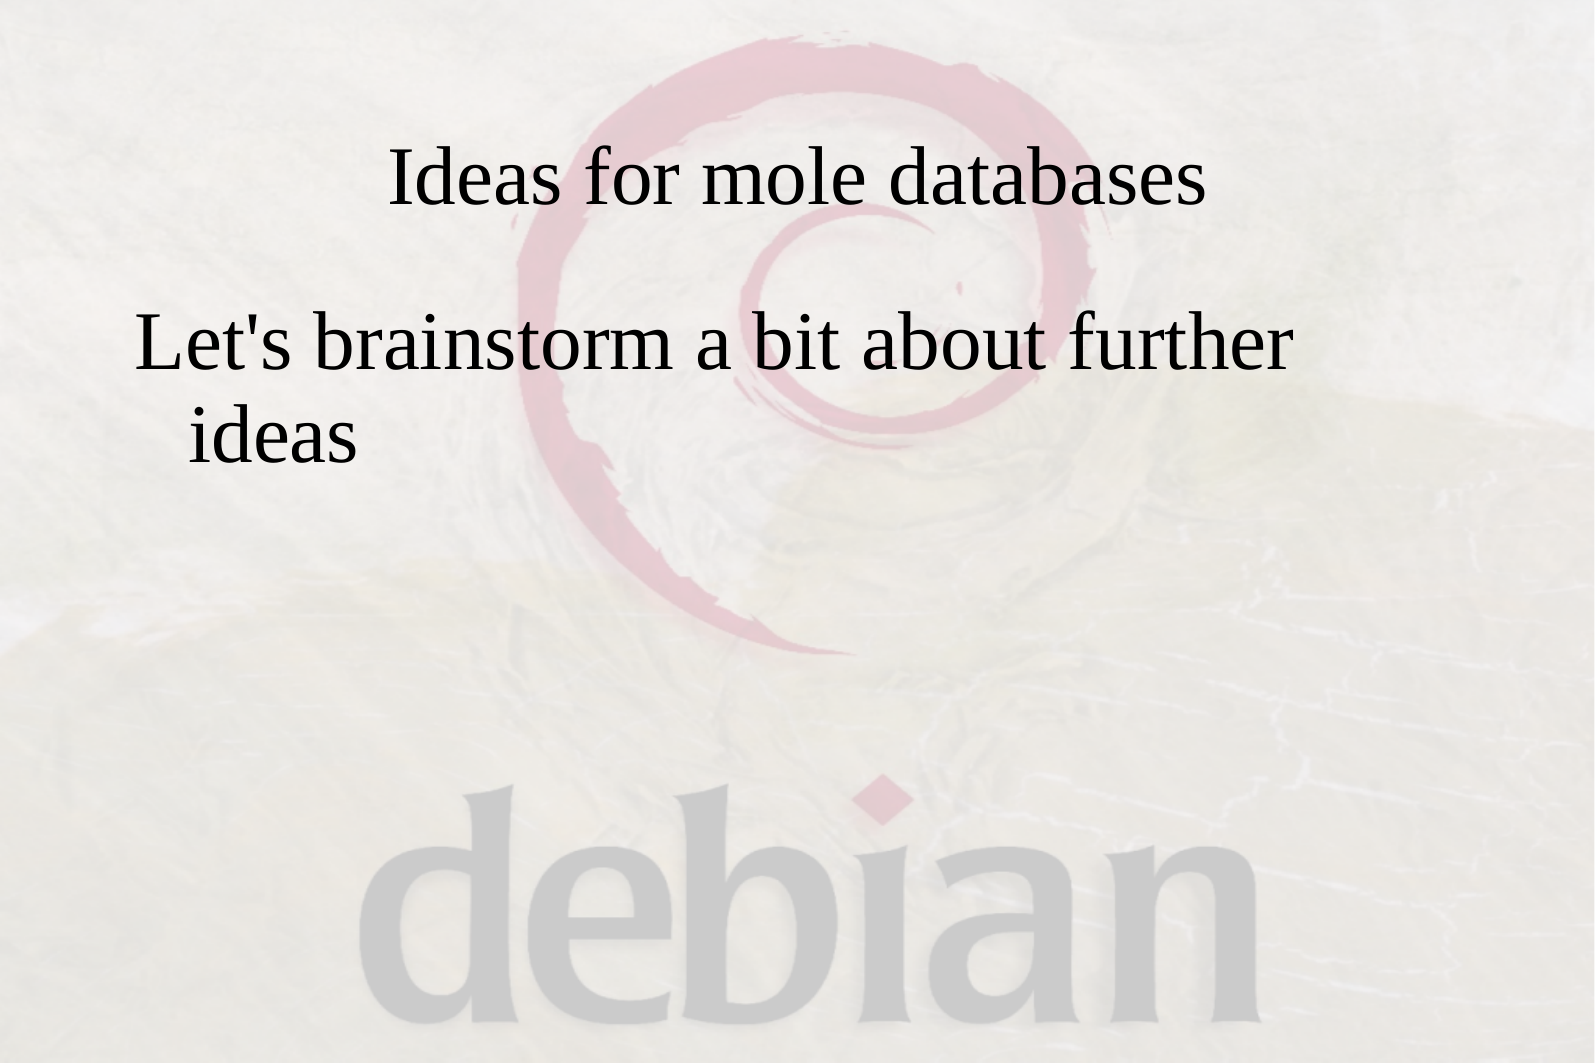

# Ideas for mole databases
Let's brainstorm a bit about further ideas